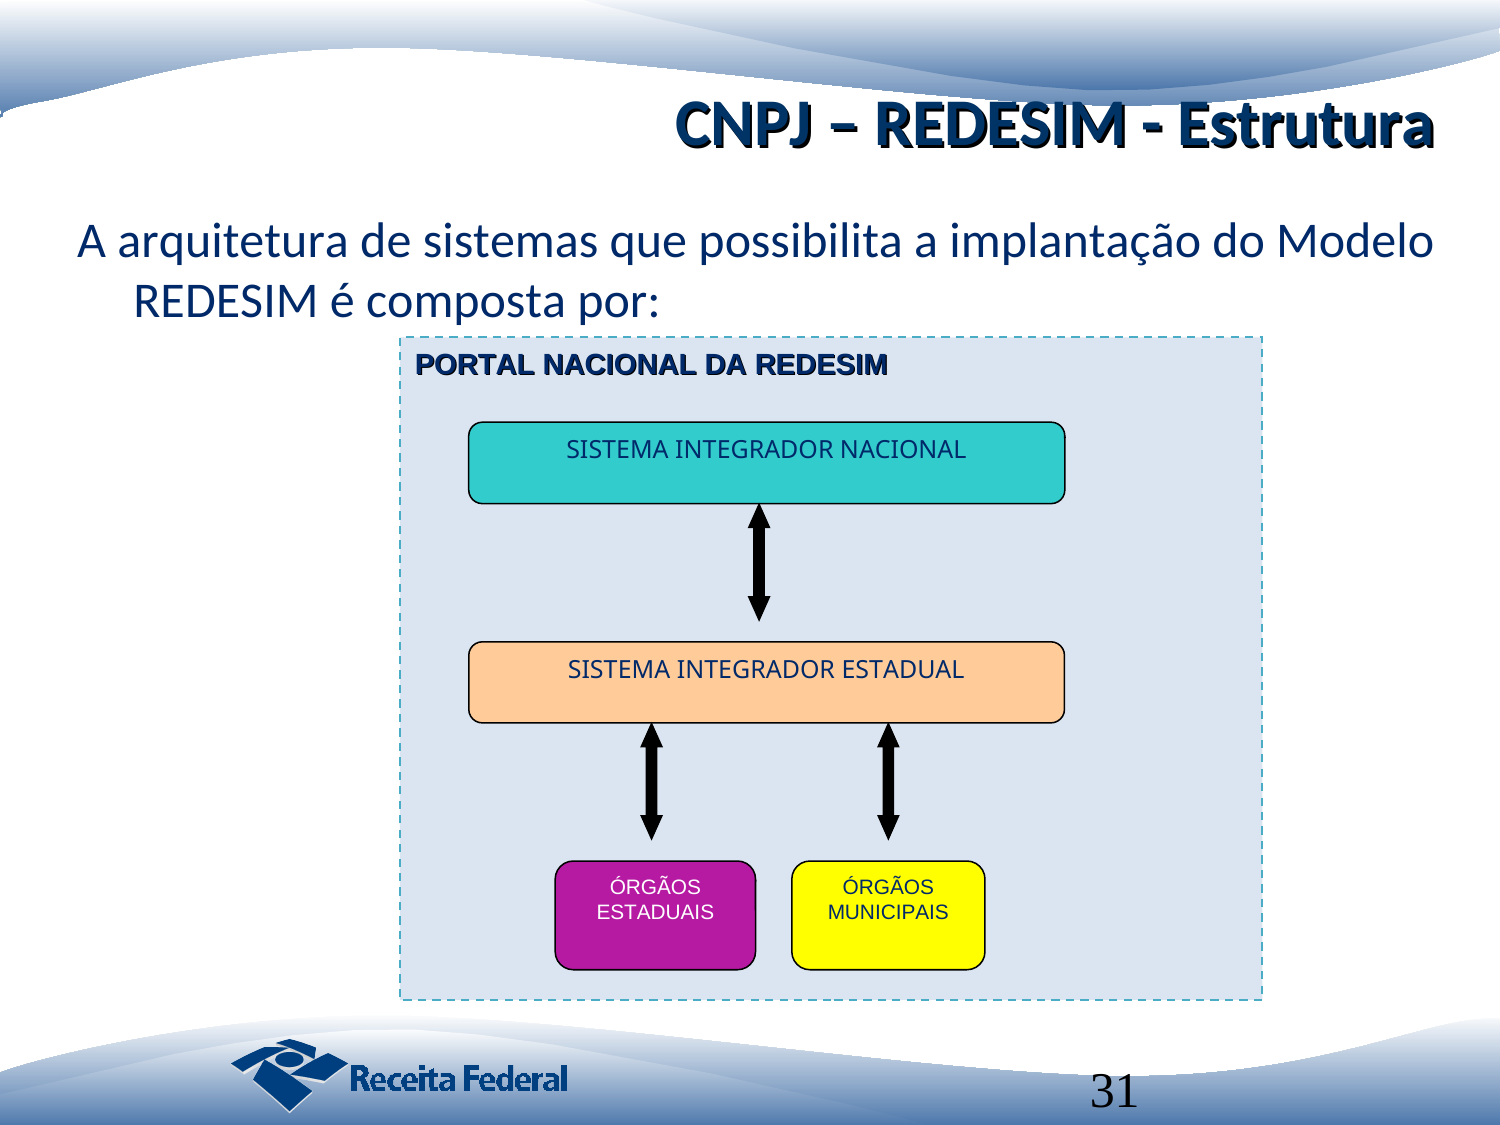

# CNPJ – REDESIM - Estrutura
A arquitetura de sistemas que possibilita a implantação do Modelo REDESIM é composta por:
PORTAL NACIONAL DA REDESIM
SISTEMA INTEGRADOR NACIONAL
SISTEMA INTEGRADOR ESTADUAL
ÓRGÃOS ESTADUAIS
ÓRGÃOS MUNICIPAIS
31